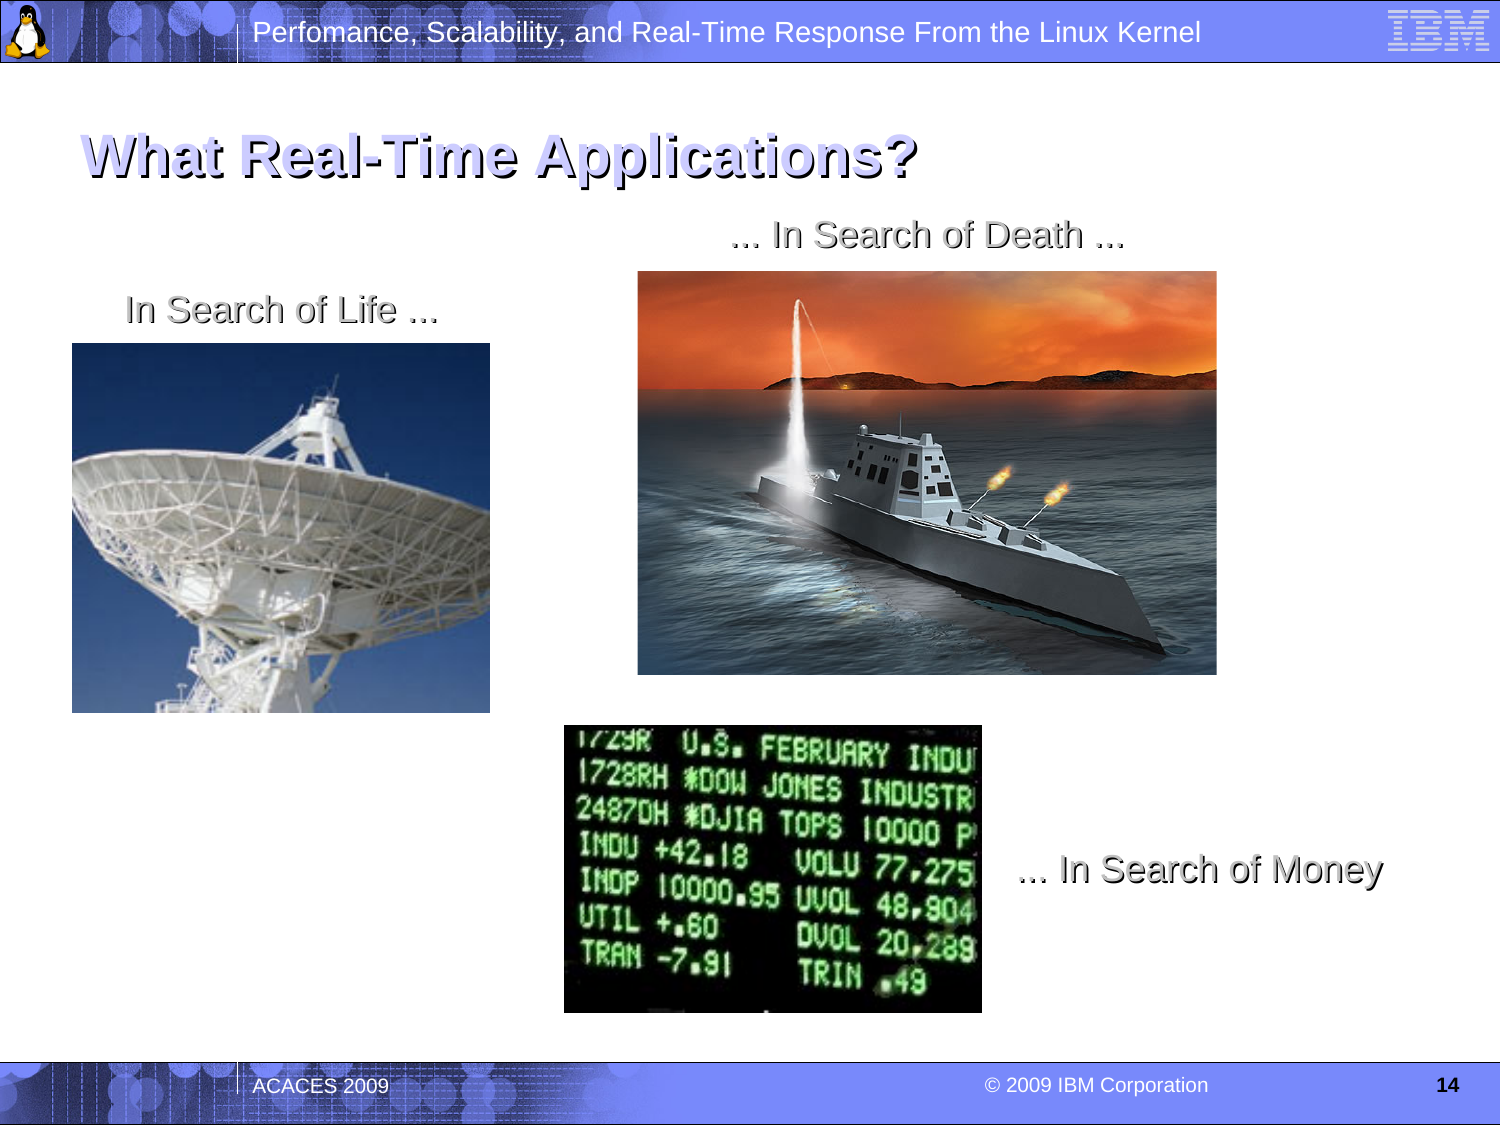

# What Real-Time Applications?
... In Search of Death ...
In Search of Life ...
... In Search of Money
14